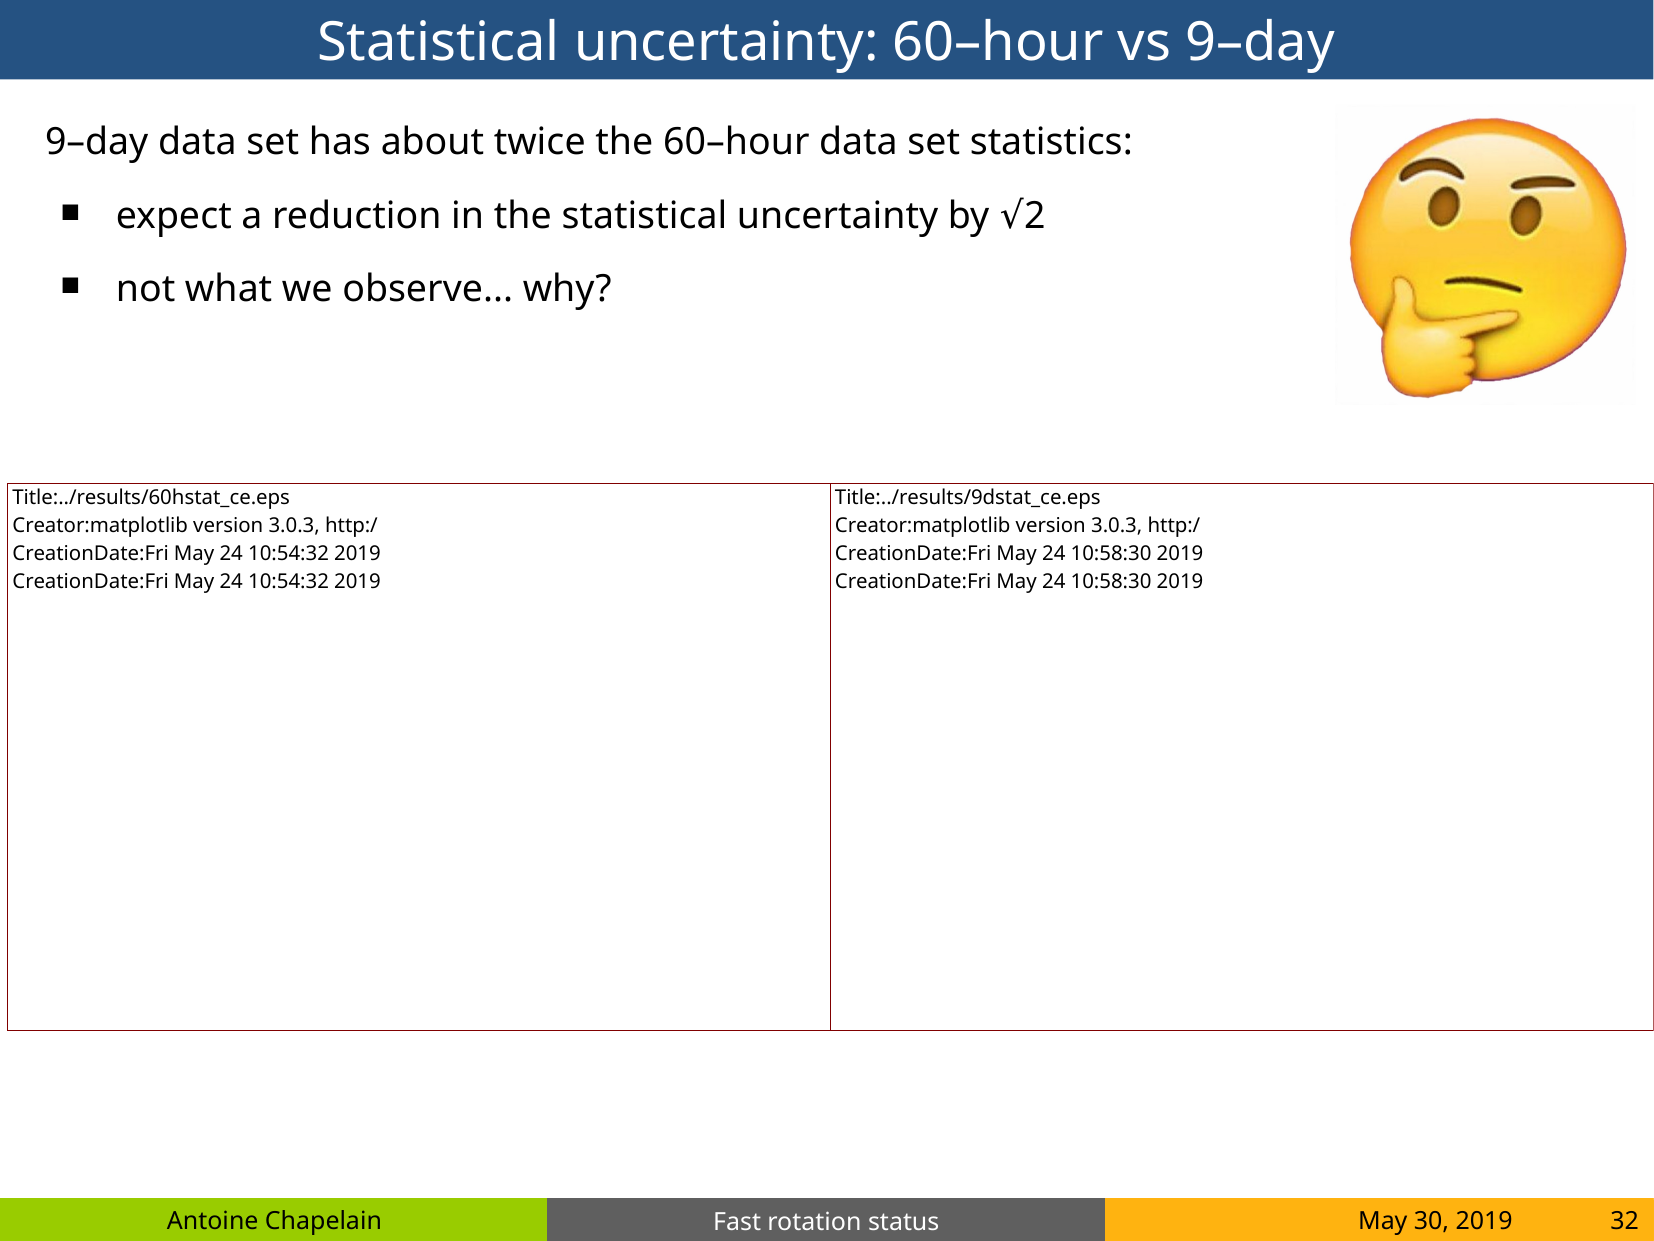

# Statistical uncertainty: 60–hour vs 9–day
9–day data set has about twice the 60–hour data set statistics:
expect a reduction in the statistical uncertainty by √2
not what we observe... why?